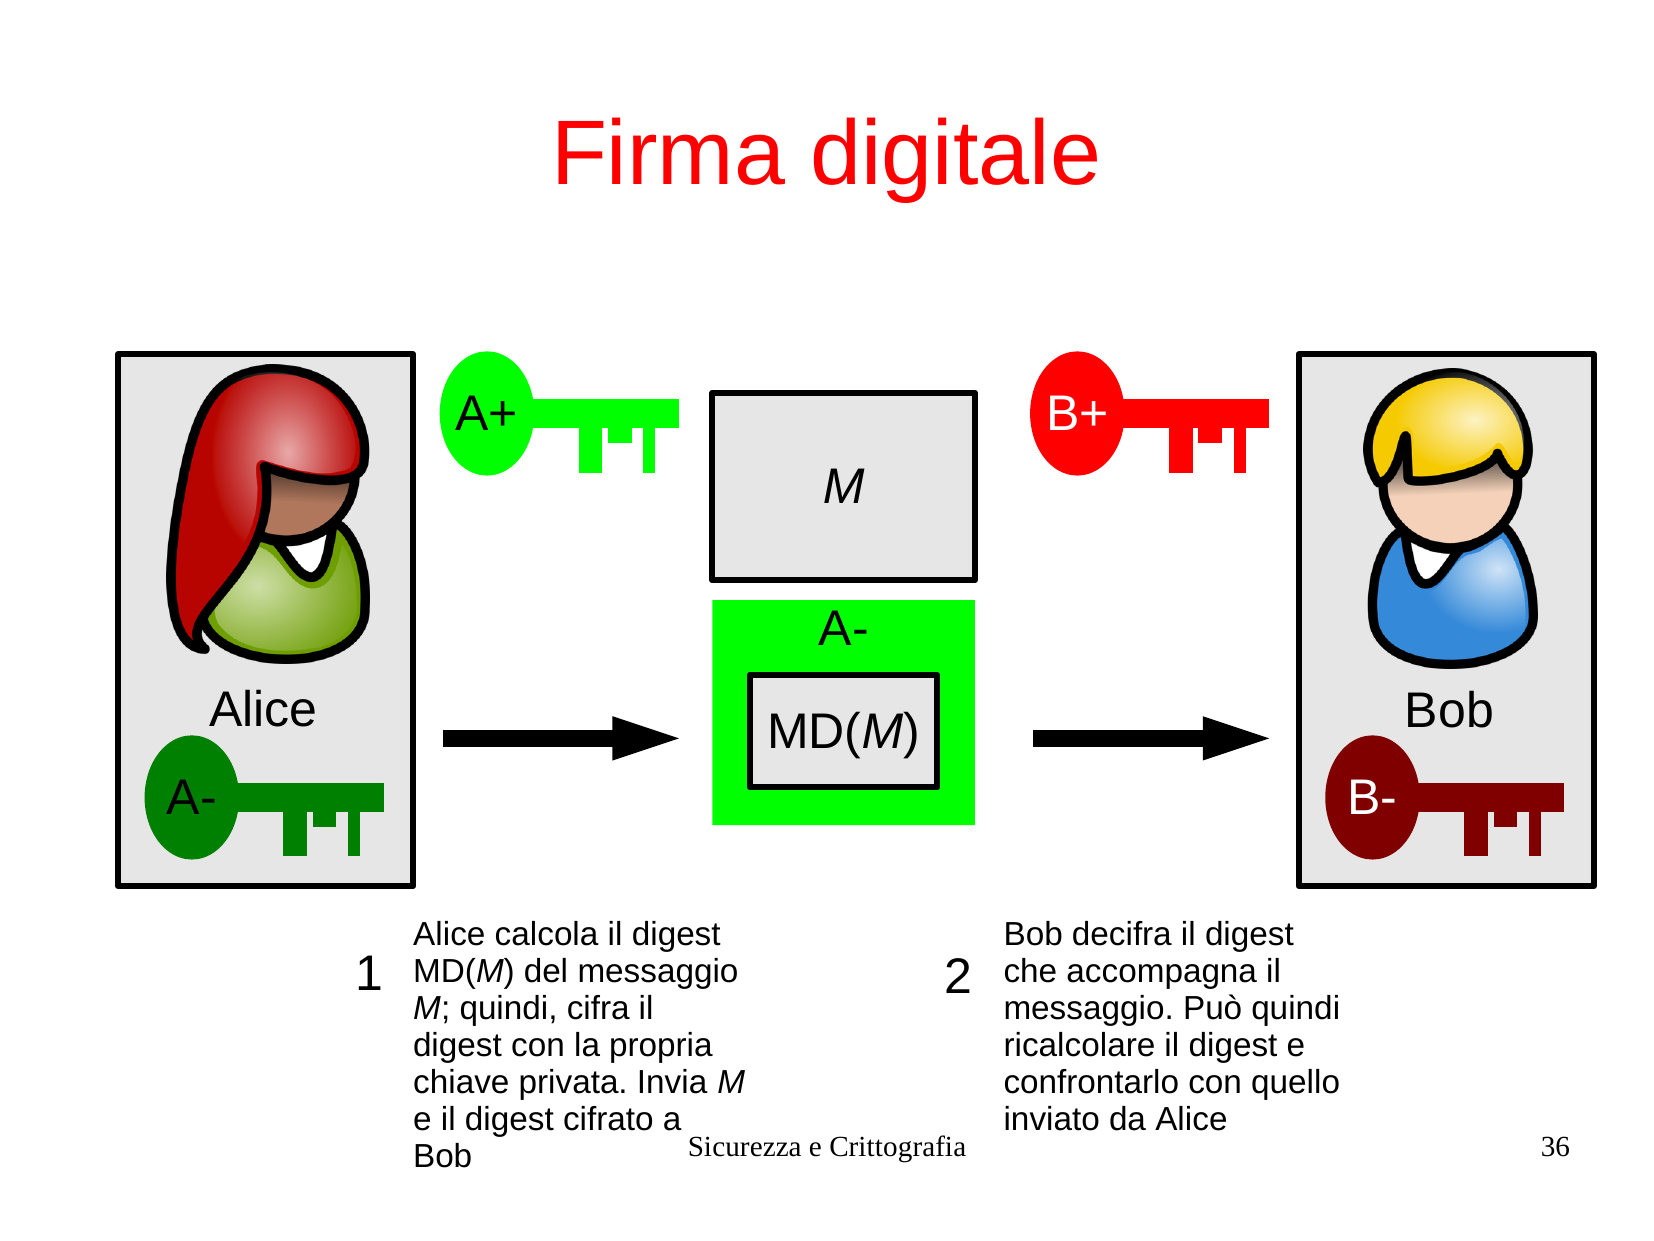

# Firma digitale
A+
B+
M
A-
MD(M)
Alice
Bob
A-
B-
Alice calcola il digest MD(M) del messaggio M; quindi, cifra il digest con la propria chiave privata. Invia M e il digest cifrato a Bob
Bob decifra il digest che accompagna il messaggio. Può quindi ricalcolare il digest e confrontarlo con quello inviato da Alice
1
2
Sicurezza e Crittografia
36